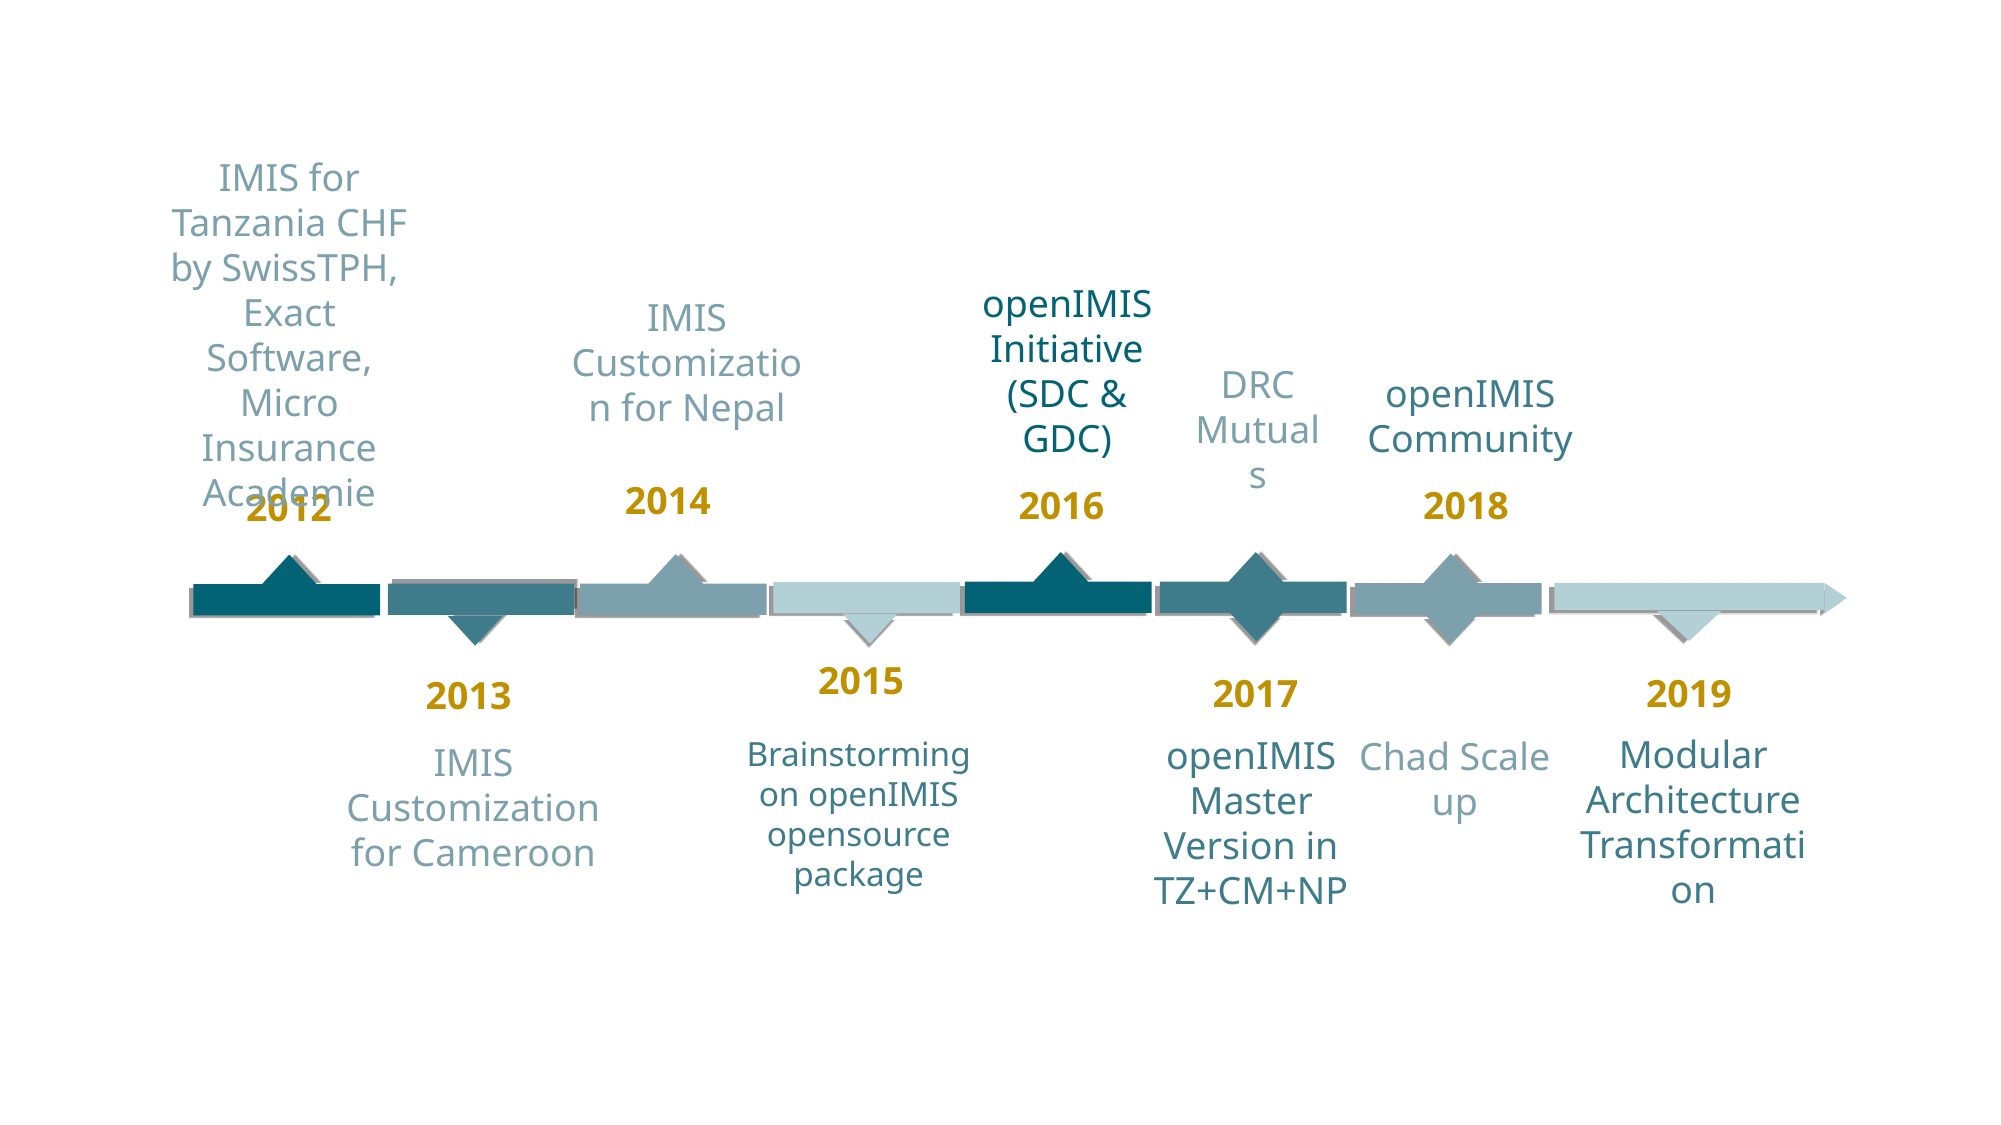

IMIS for Tanzania CHF
by SwissTPH,
Exact Software,
Micro Insurance Academie
openIMIS Initiative
(SDC & GDC)
IMIS Customization for Nepal
DRC Mutuals
openIMIS Community
2014
2016
2018
2012
2015
2017
2019
2013
Modular Architecture Transformation
openIMIS Master Version in TZ+CM+NP
Brainstorming on openIMIS opensource package
Chad Scale up
IMIS Customization for Cameroon